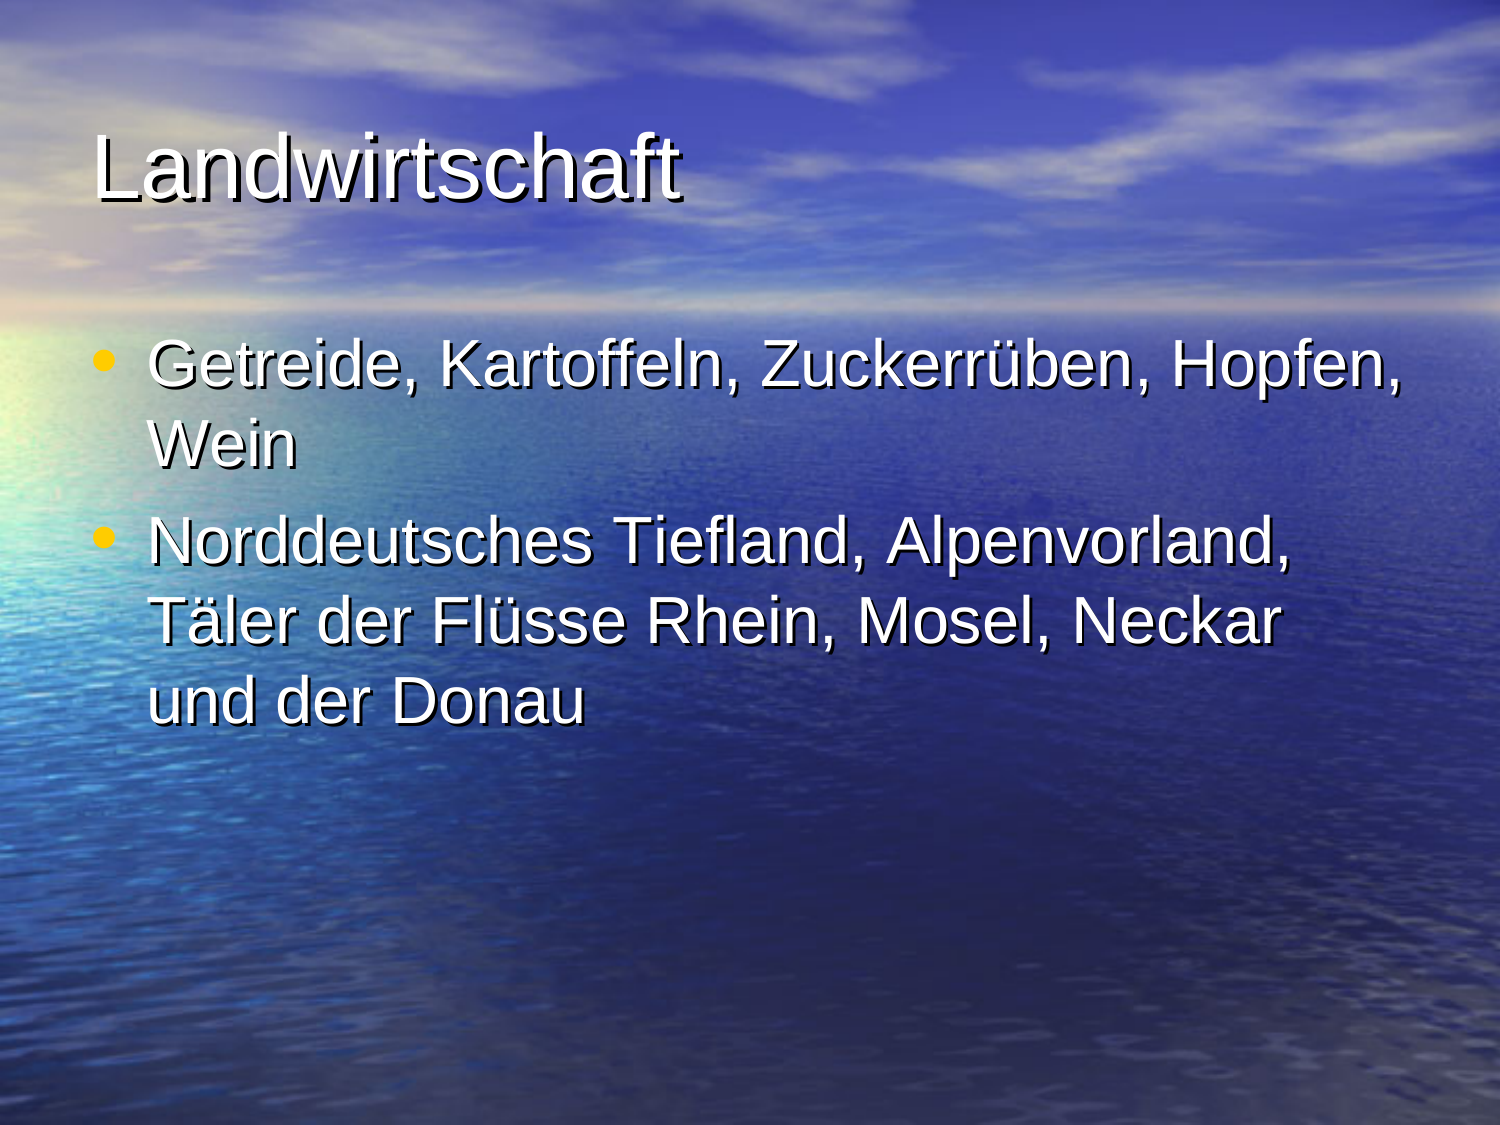

# Landwirtschaft
Getreide, Kartoffeln, Zuckerrüben, Hopfen, Wein
Norddeutsches Tiefland, Alpenvorland, Täler der Flüsse Rhein, Mosel, Neckar und der Donau